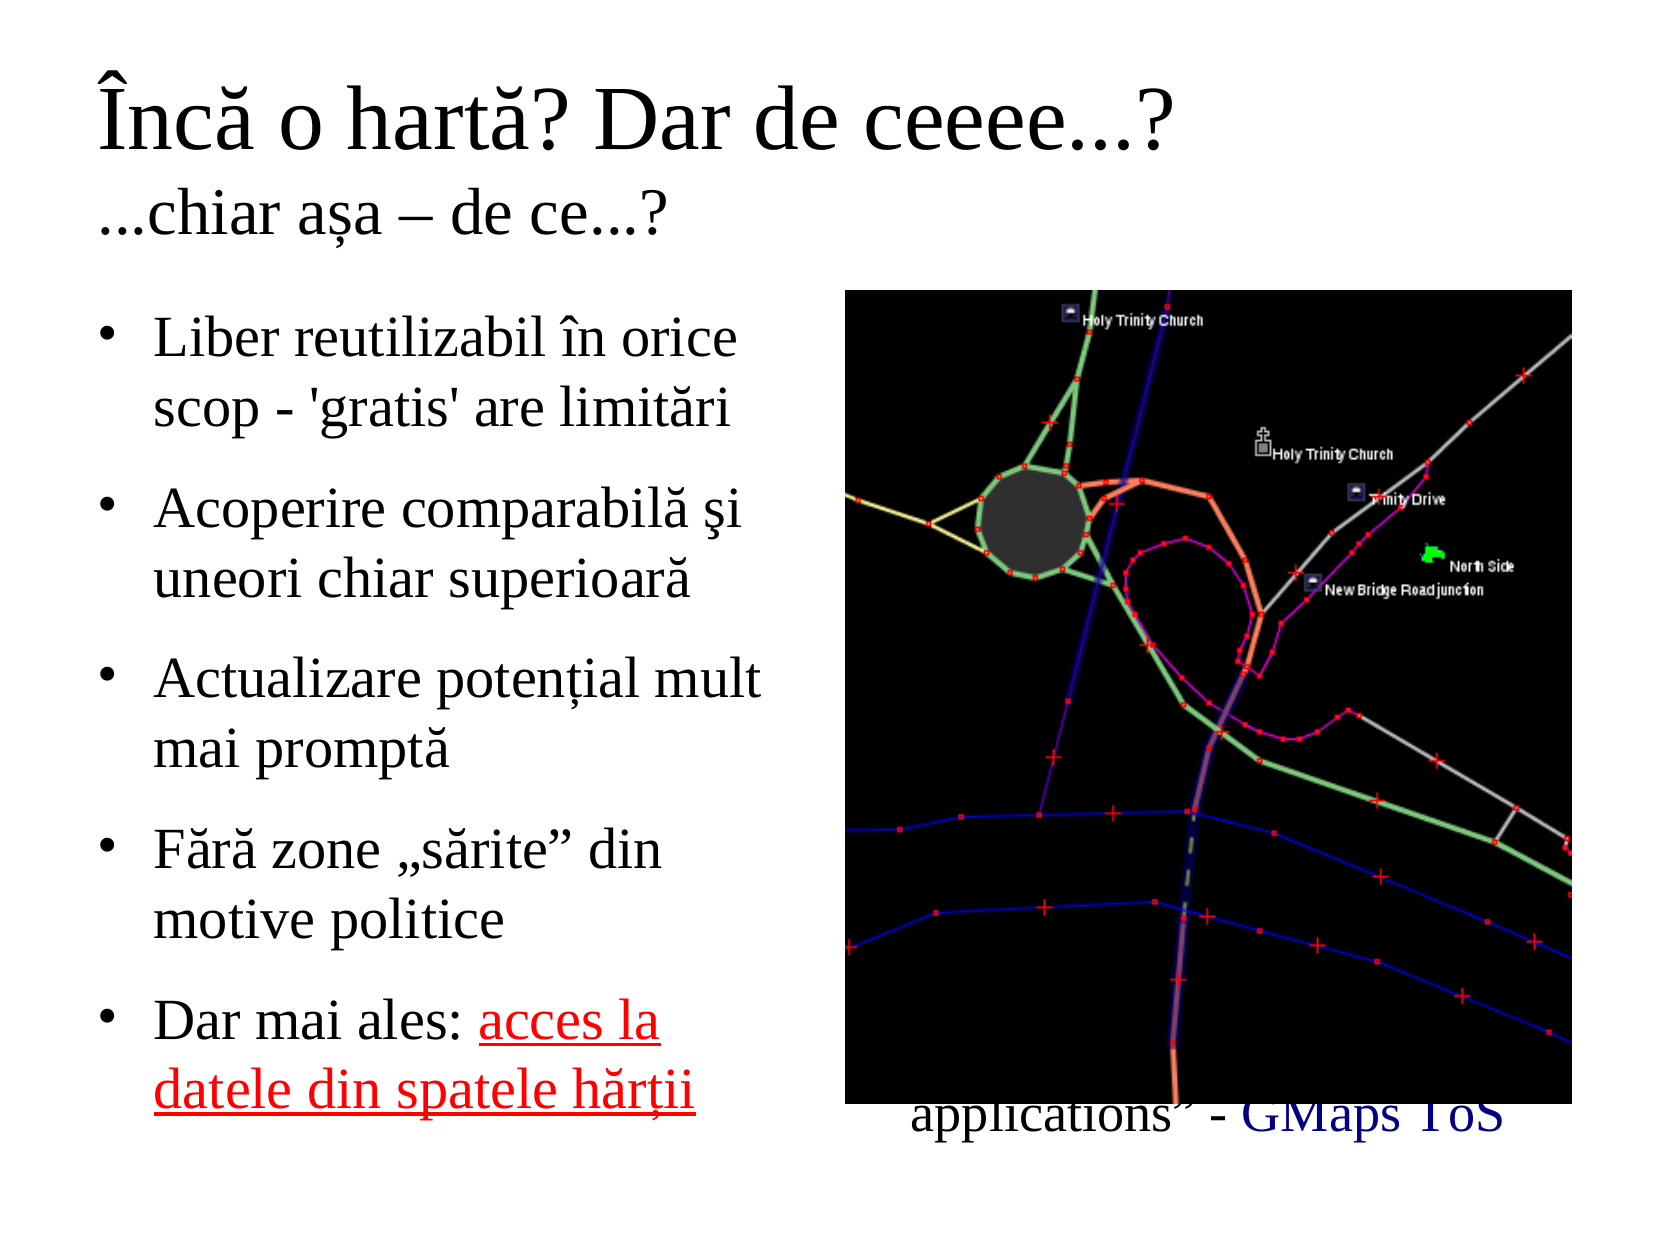

# Încă o hartă? Dar de ceeee...? ...chiar așa – de ce...?
Liber reutilizabil în orice scop - 'gratis' are limitări
 “Except where you have been specifically licensed to do so by Google, you may not use Google Maps with any products, systems, or applications installed or otherwise connected to or in communication with vehicles, capable of vehicle navigation, positioning, dispatch, real time route guidance, fleet management or similar applications” - GMaps ToS
Acoperire comparabilă şi uneori chiar superioară
Actualizare potențial mult mai promptă
Fără zone „sărite” din motive politice
Dar mai ales: acces la datele din spatele hărții